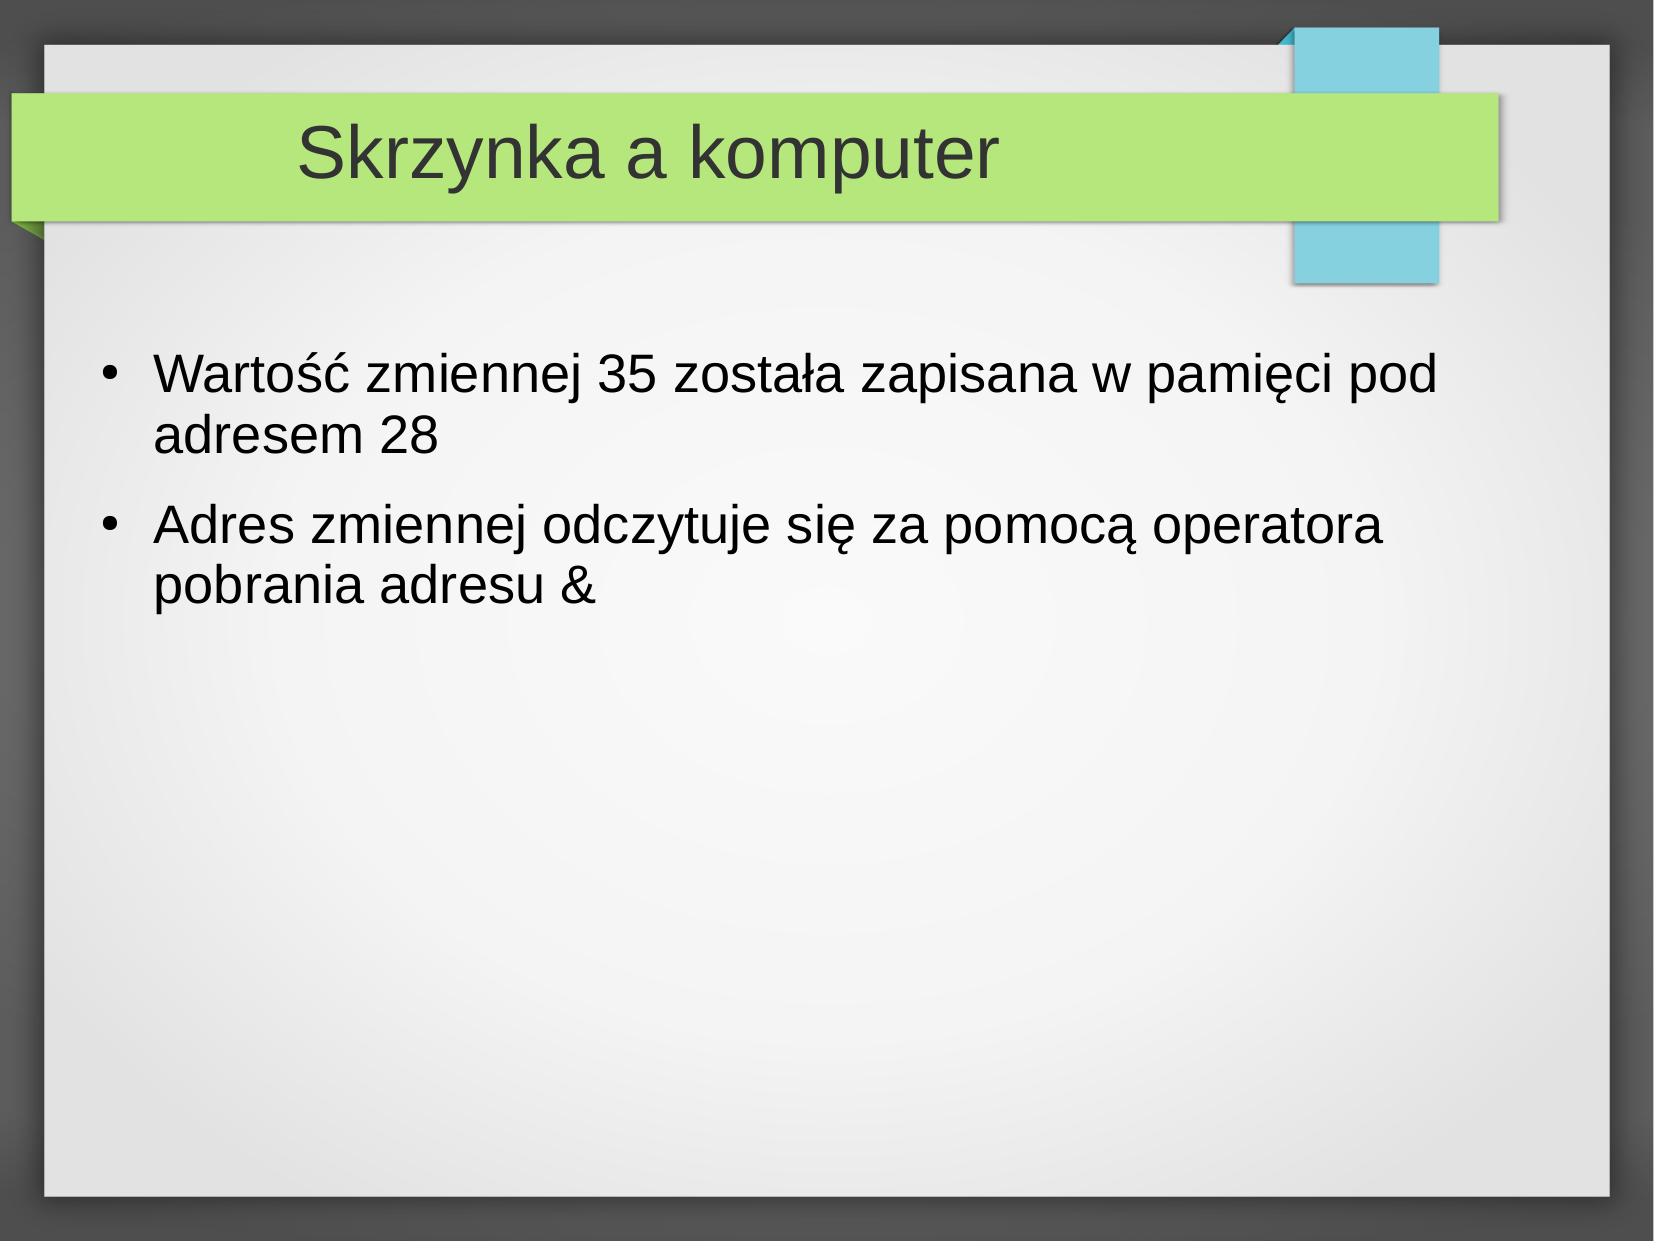

# Skrzynka a komputer
Wartość zmiennej 35 została zapisana w pamięci pod adresem 28
Adres zmiennej odczytuje się za pomocą operatora pobrania adresu &